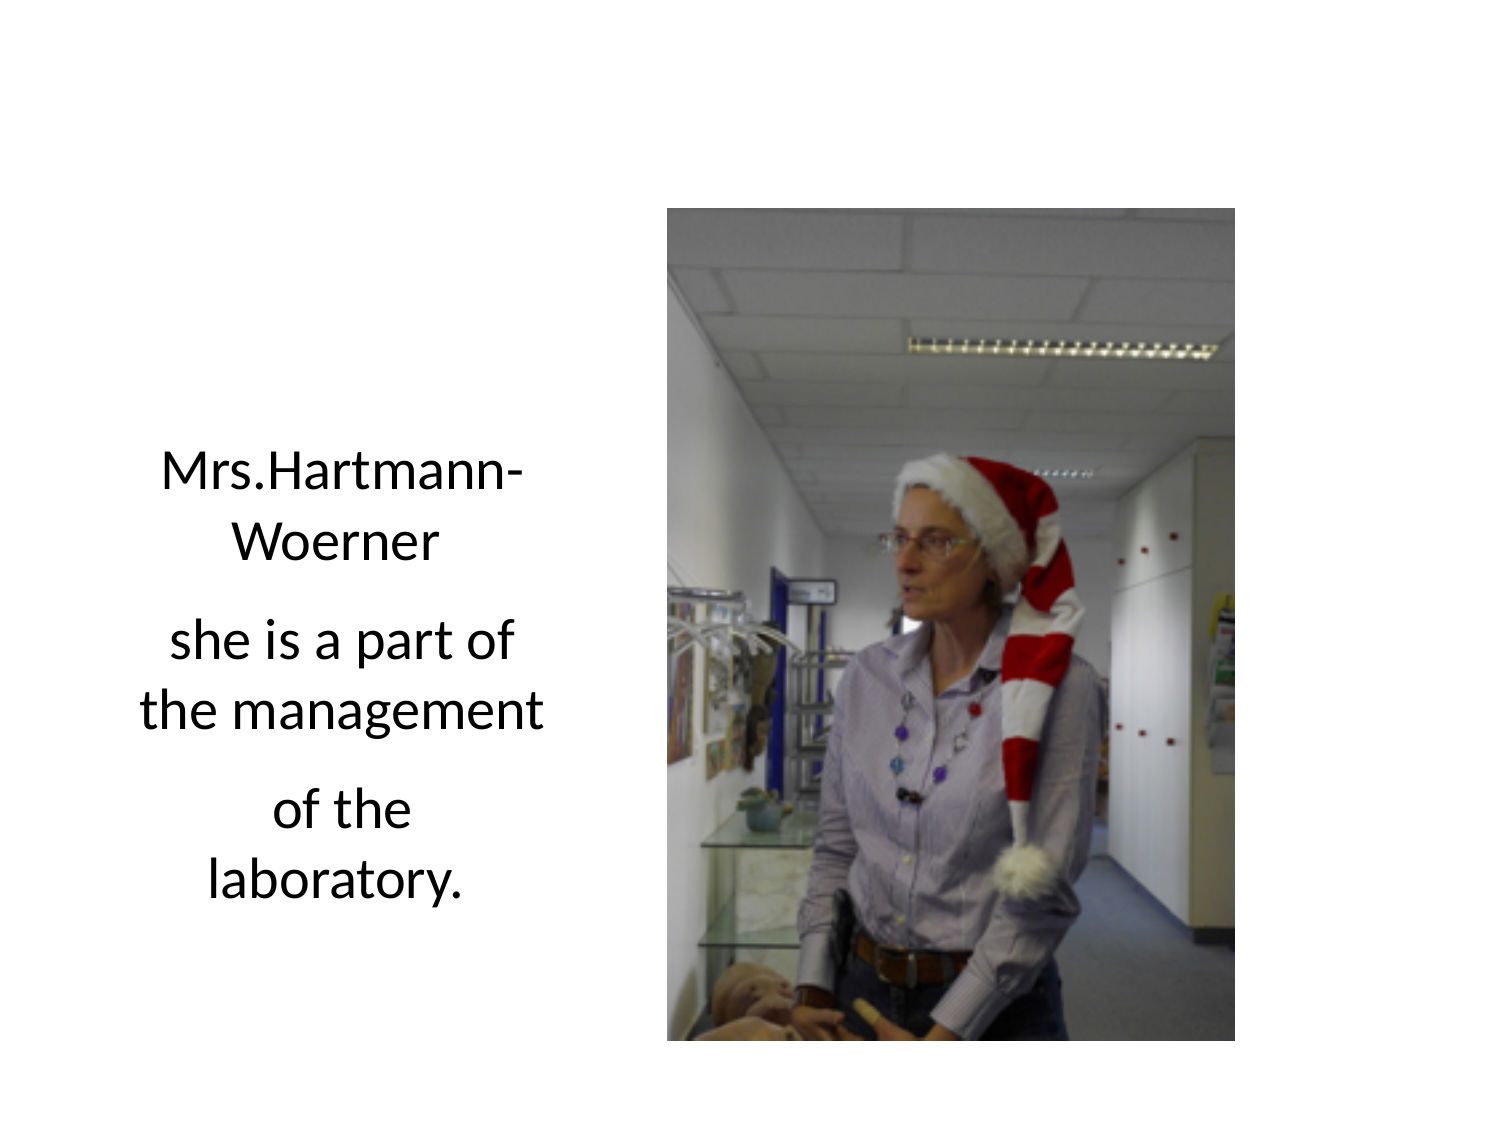

#
Mrs.Hartmann-Woerner
she is a part of the management
of the laboratory.